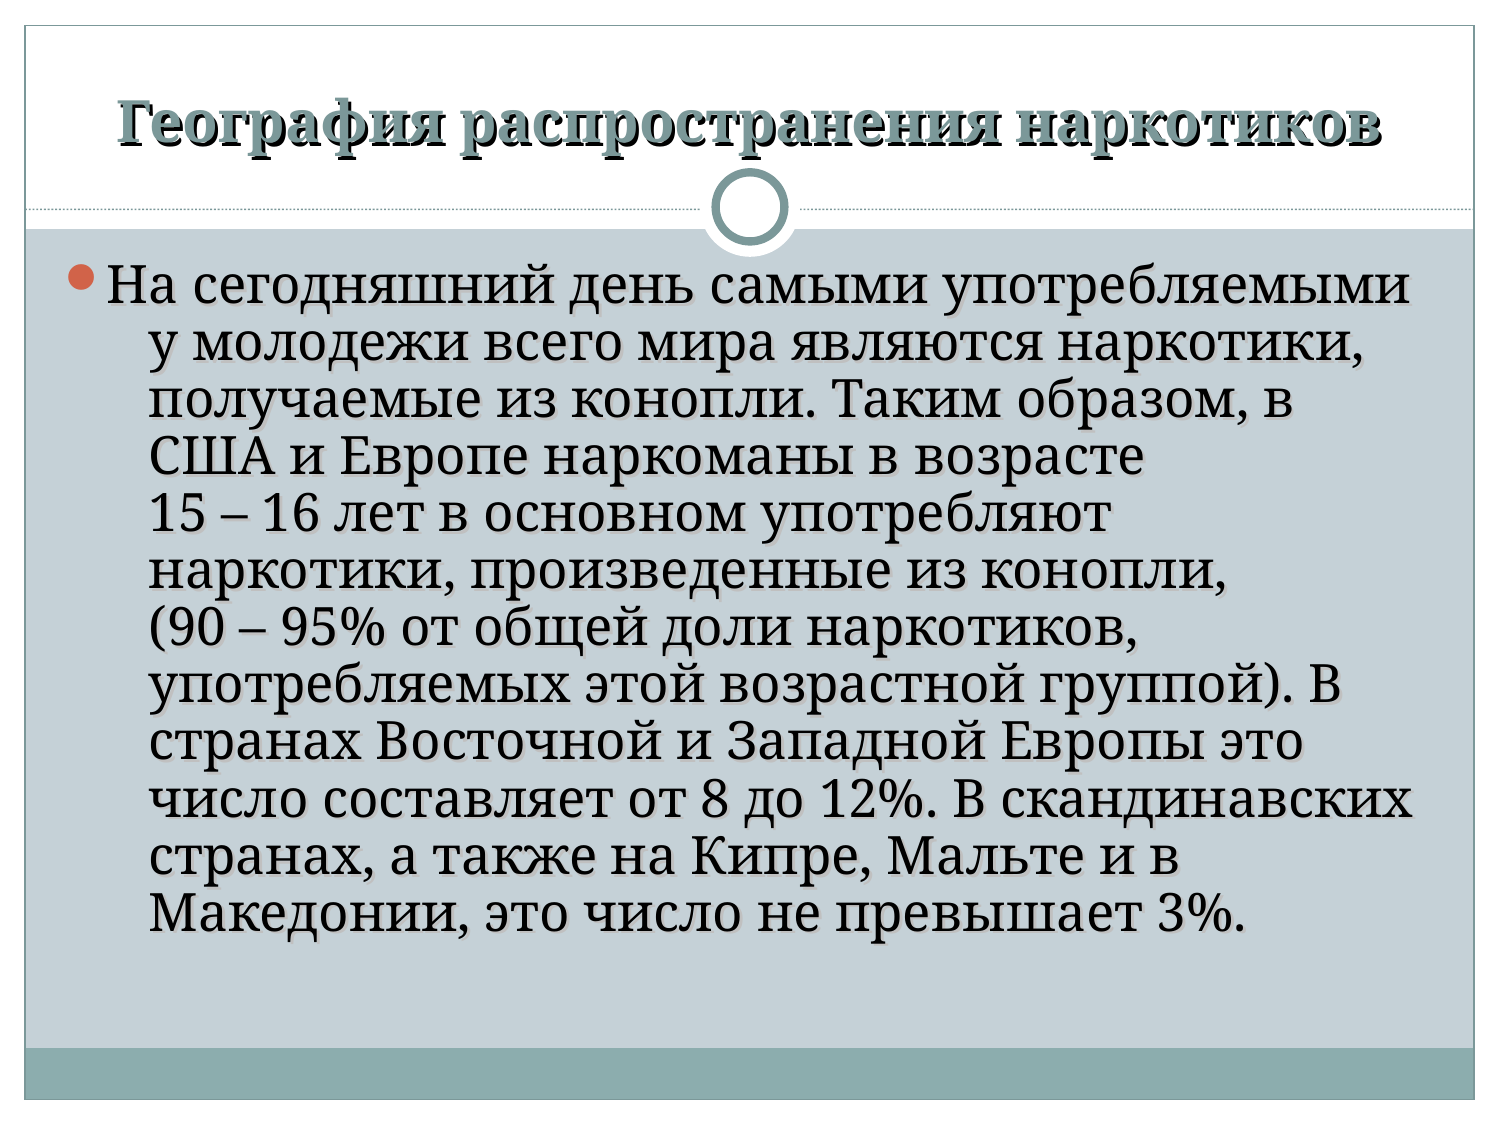

# География распространения наркотиков
На сегодняшний день самыми употребляемыми у молодежи всего мира являются наркотики, получаемые из конопли. Таким образом, в США и Европе наркоманы в возрасте 15 – 16 лет в основном употребляют наркотики, произведенные из конопли, (90 – 95% от общей доли наркотиков, употребляемых этой возрастной группой). В странах Восточной и Западной Европы это число составляет от 8 до 12%. В скандинавских странах, а также на Кипре, Мальте и в Македонии, это число не превышает 3%.